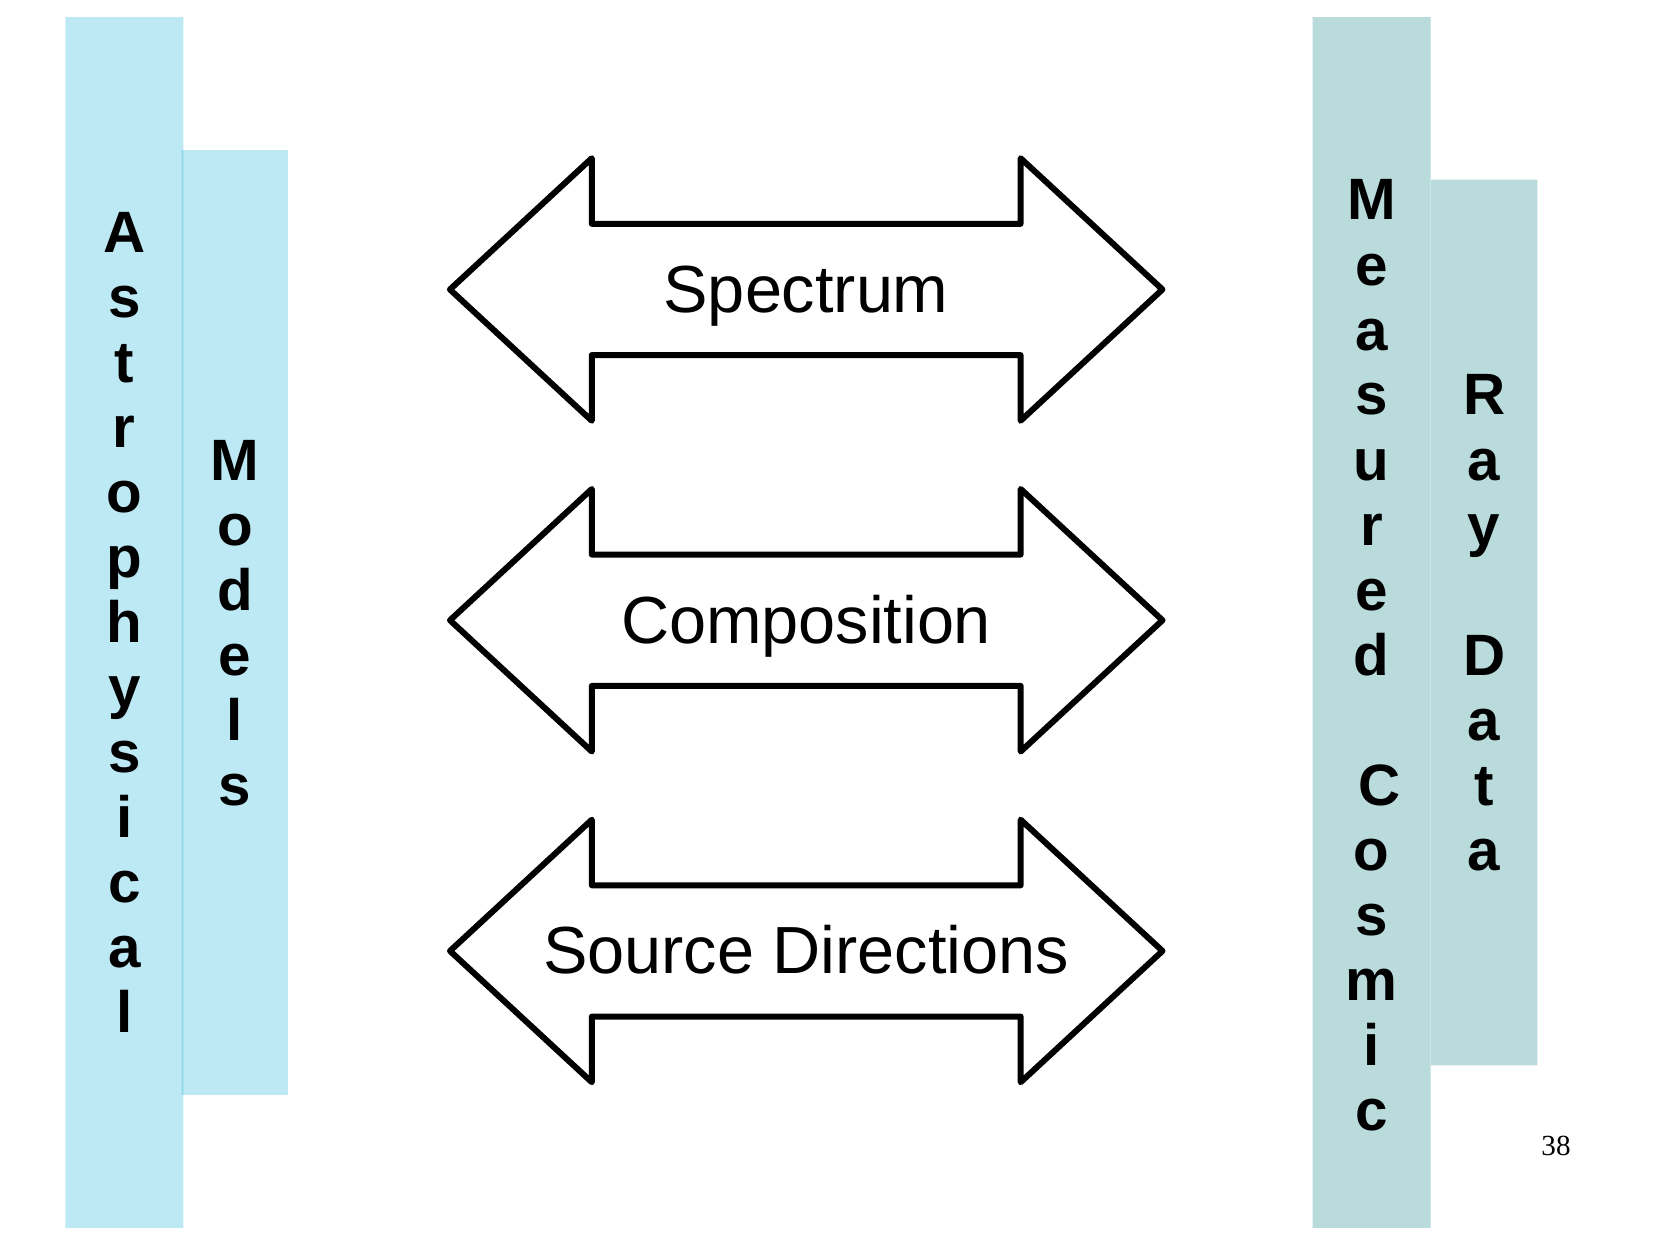

A
s
t
r
o
p
h
y
s
i
c
a
l
M
e
a
s
u
r
e
d
 C
o
s
m
i
c
M
o
d
e
l
s
Spectrum
R
a
y
D
a
t
a
Composition
Source Directions
38